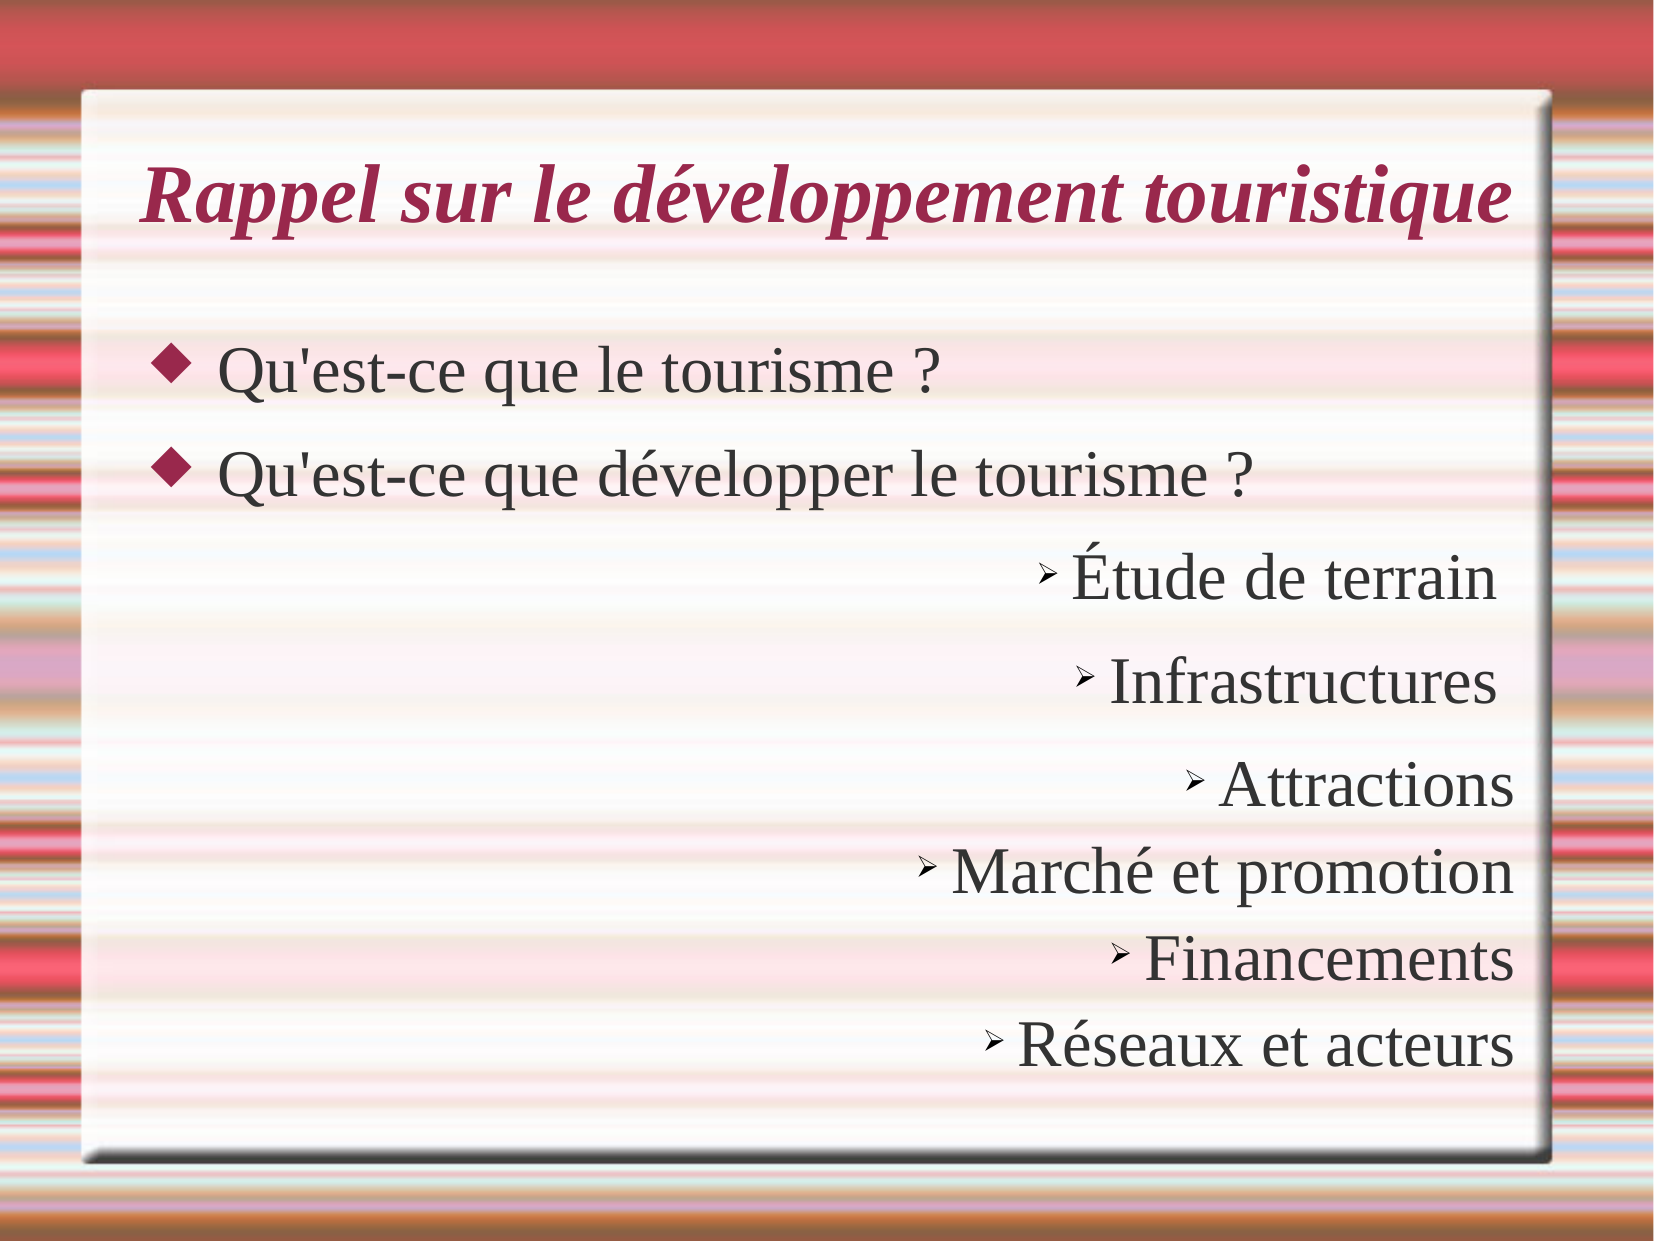

# Rappel sur le développement touristique
Qu'est-ce que le tourisme ?
Qu'est-ce que développer le tourisme ?
Étude de terrain
Infrastructures
Attractions
Marché et promotion
Financements
Réseaux et acteurs